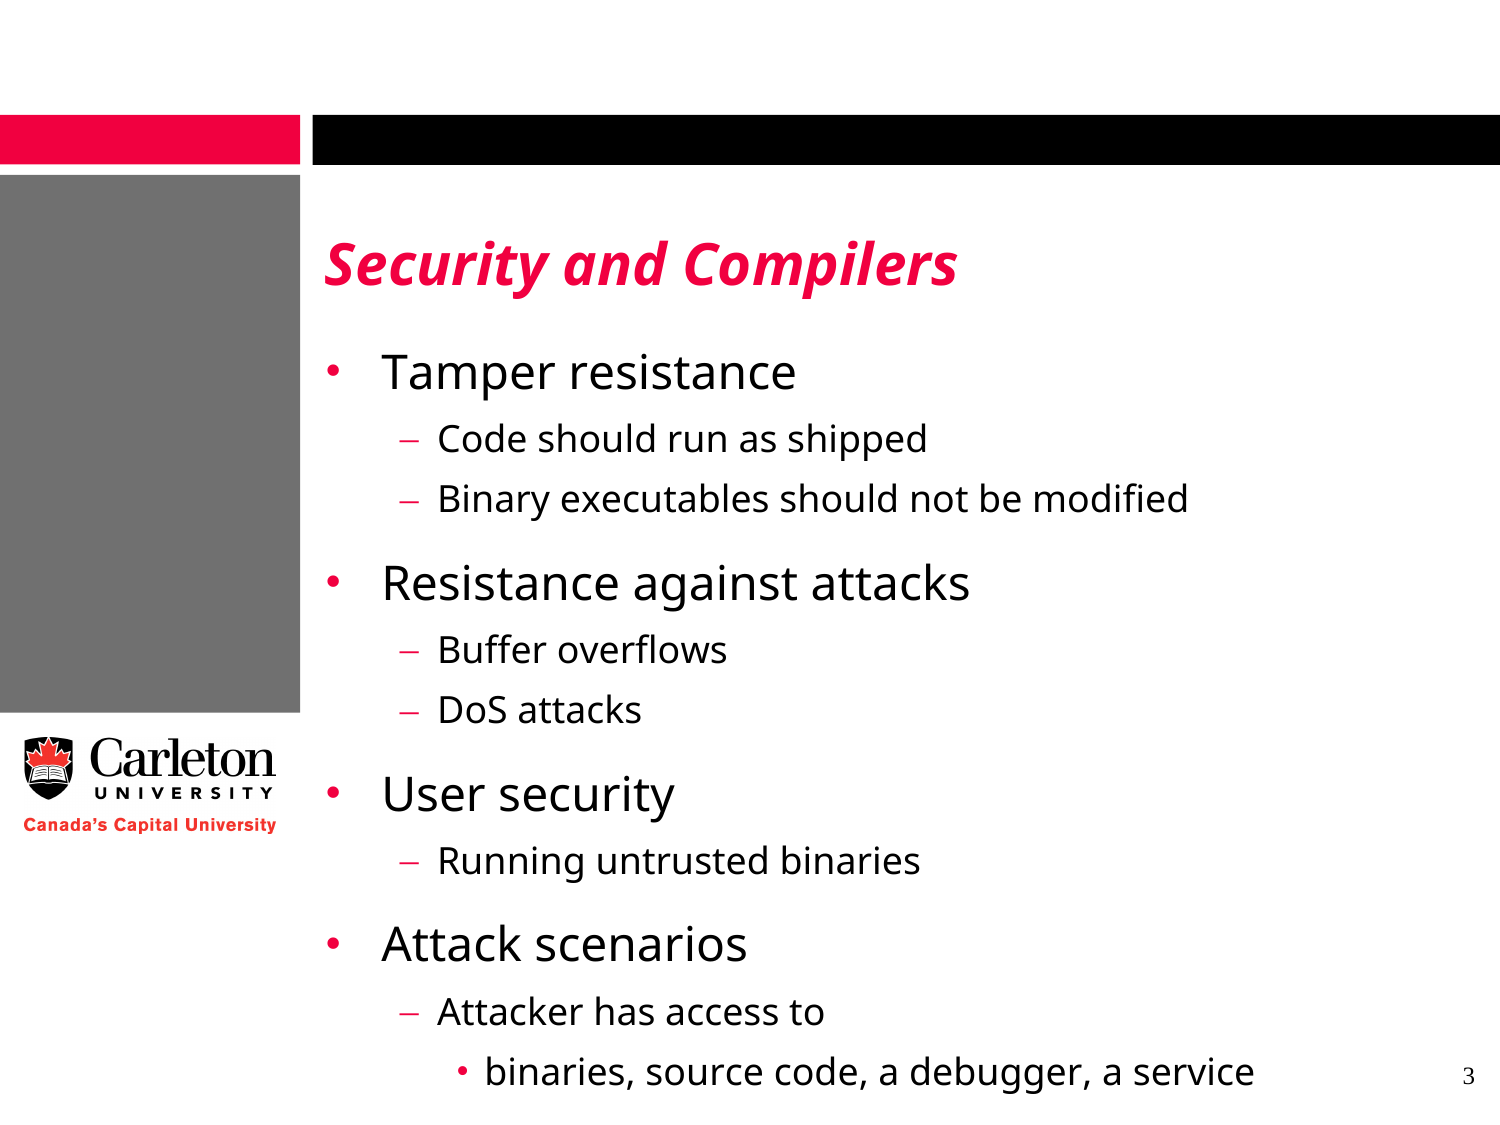

# Security and Compilers
Tamper resistance
Code should run as shipped
Binary executables should not be modified
Resistance against attacks
Buffer overflows
DoS attacks
User security
Running untrusted binaries
Attack scenarios
Attacker has access to
binaries, source code, a debugger, a service
3